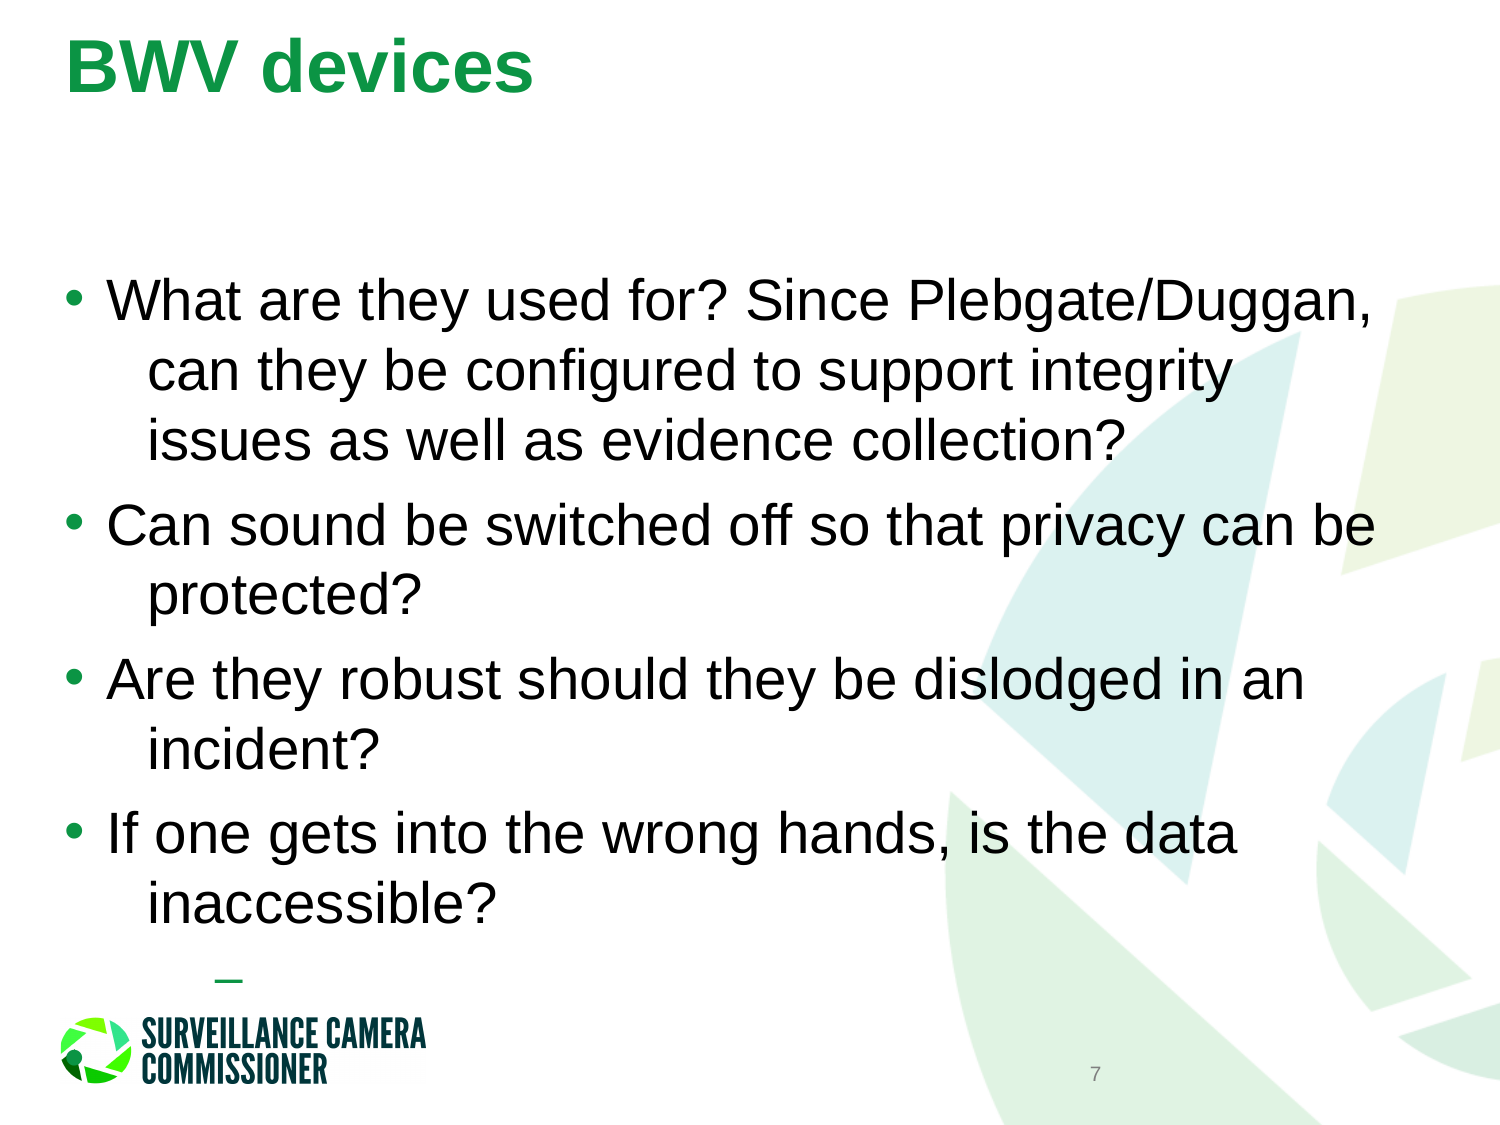

# BWV devices
What are they used for? Since Plebgate/Duggan, can they be configured to support integrity issues as well as evidence collection?
Can sound be switched off so that privacy can be protected?
Are they robust should they be dislodged in an incident?
If one gets into the wrong hands, is the data inaccessible?